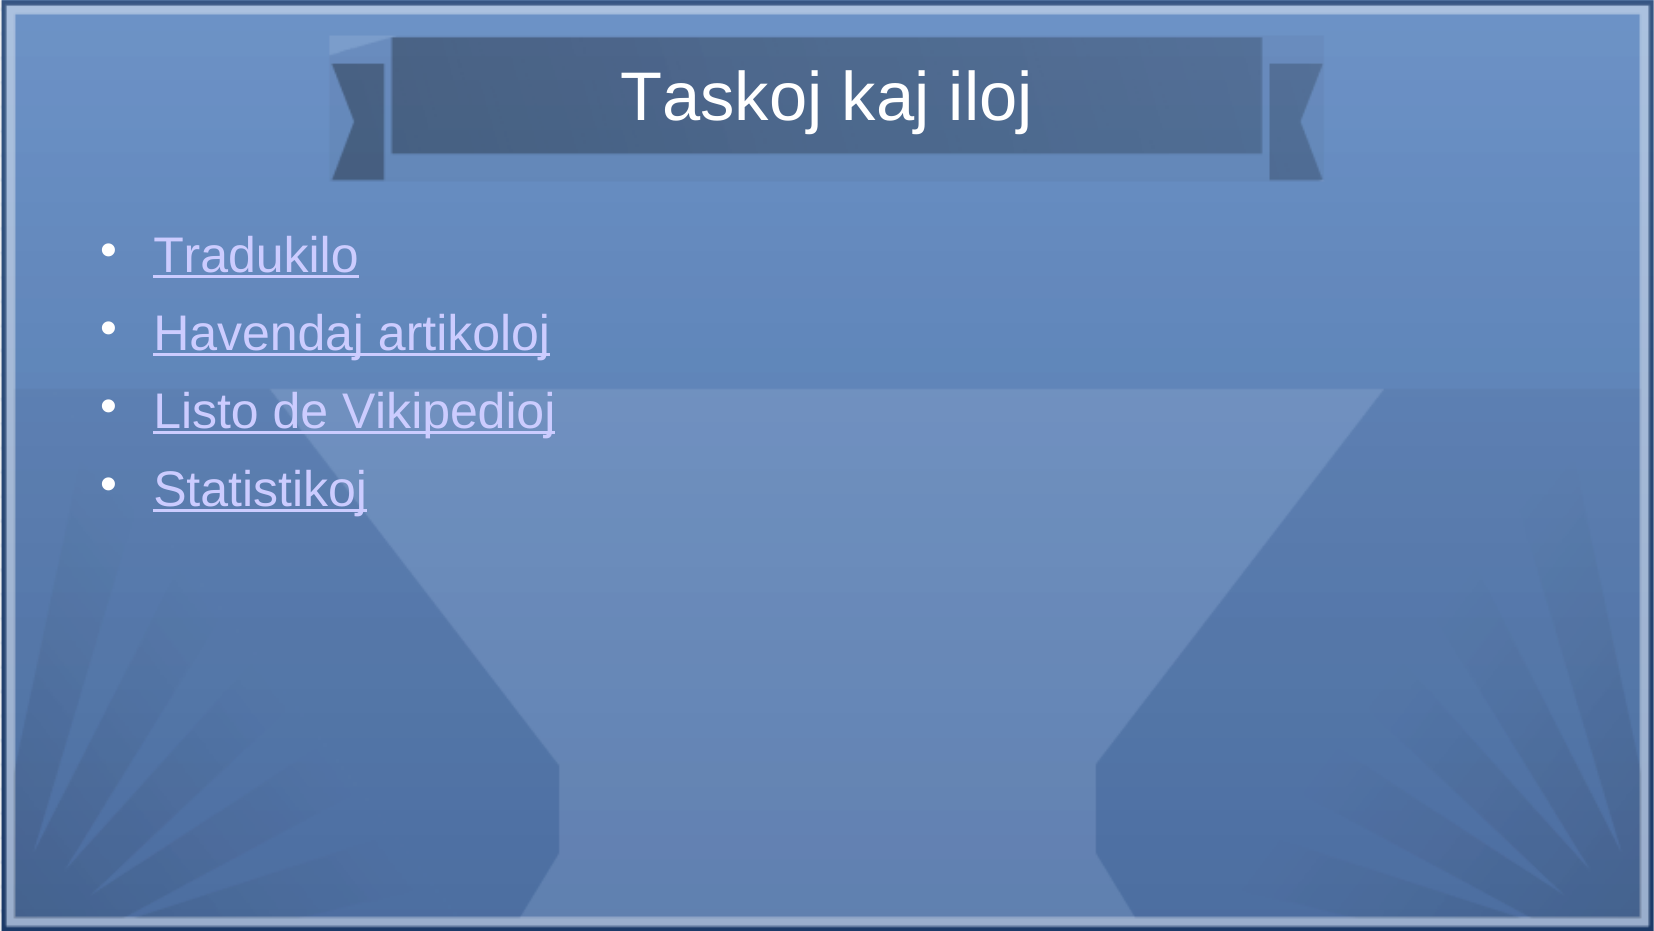

# Taskoj kaj iloj
Tradukilo
Havendaj artikoloj
Listo de Vikipedioj
Statistikoj